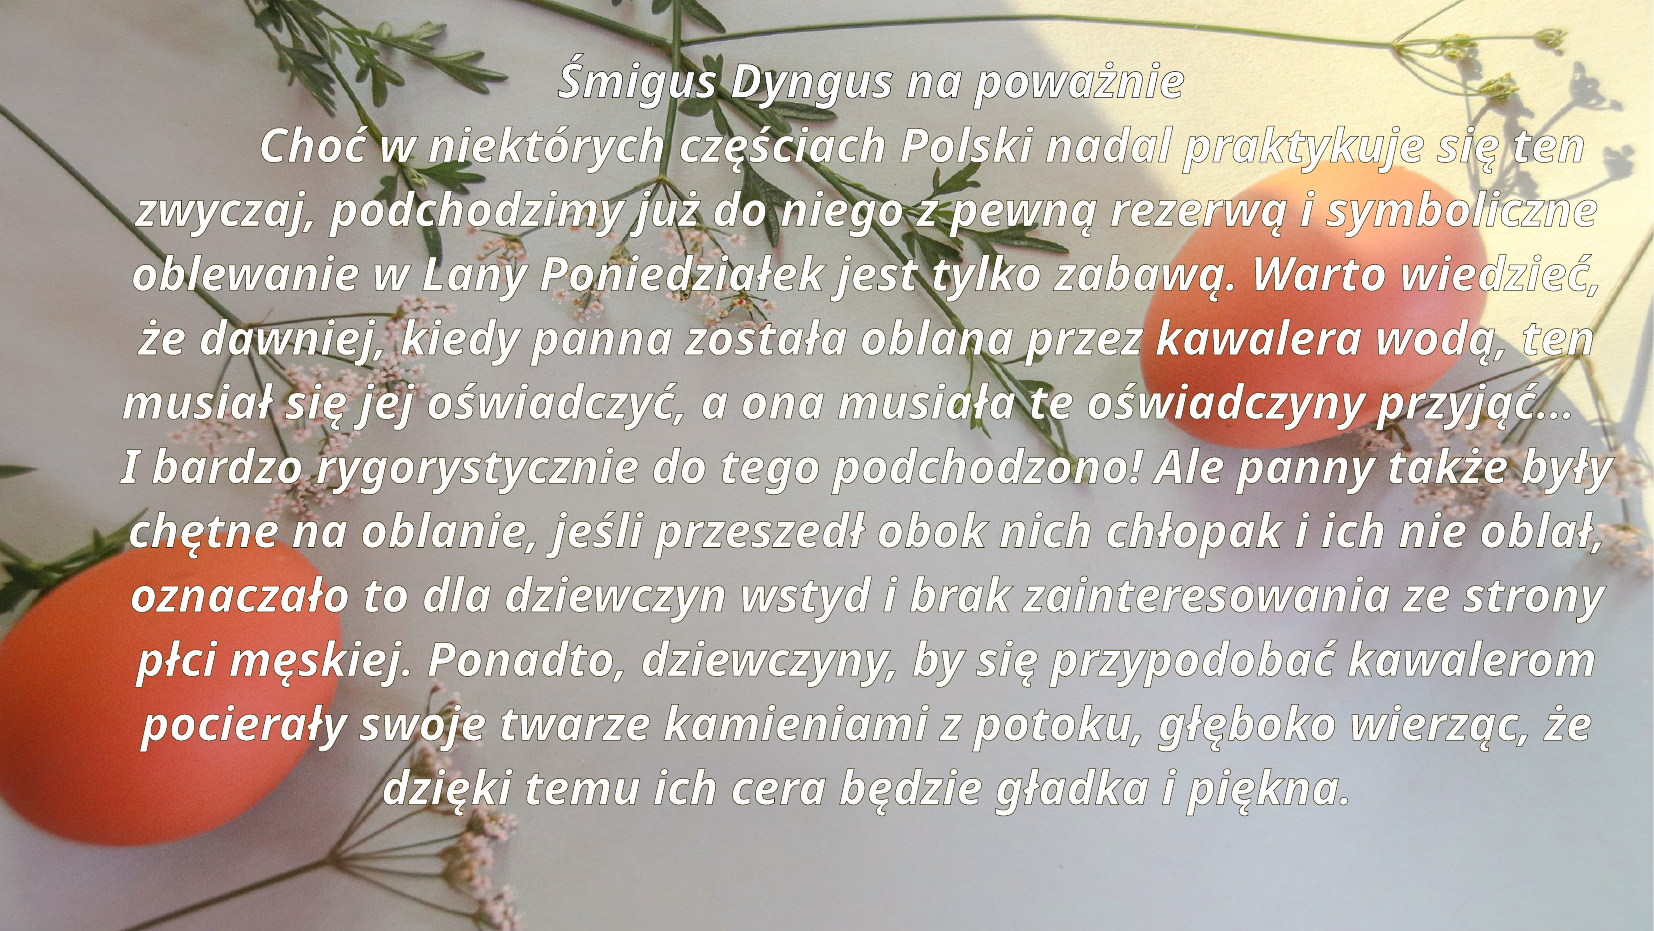

# Śmigus Dyngus na poważnie
 Choć w niektórych częściach Polski nadal praktykuje się ten zwyczaj, podchodzimy już do niego z pewną rezerwą i symboliczne oblewanie w Lany Poniedziałek jest tylko zabawą. Warto wiedzieć, że dawniej, kiedy panna została oblana przez kawalera wodą, ten musiał się jej oświadczyć, a ona musiała te oświadczyny przyjąć… I bardzo rygorystycznie do tego podchodzono! Ale panny także były chętne na oblanie, jeśli przeszedł obok nich chłopak i ich nie oblał, oznaczało to dla dziewczyn wstyd i brak zainteresowania ze strony płci męskiej. Ponadto, dziewczyny, by się przypodobać kawalerom pocierały swoje twarze kamieniami z potoku, głęboko wierząc, że dzięki temu ich cera będzie gładka i piękna.